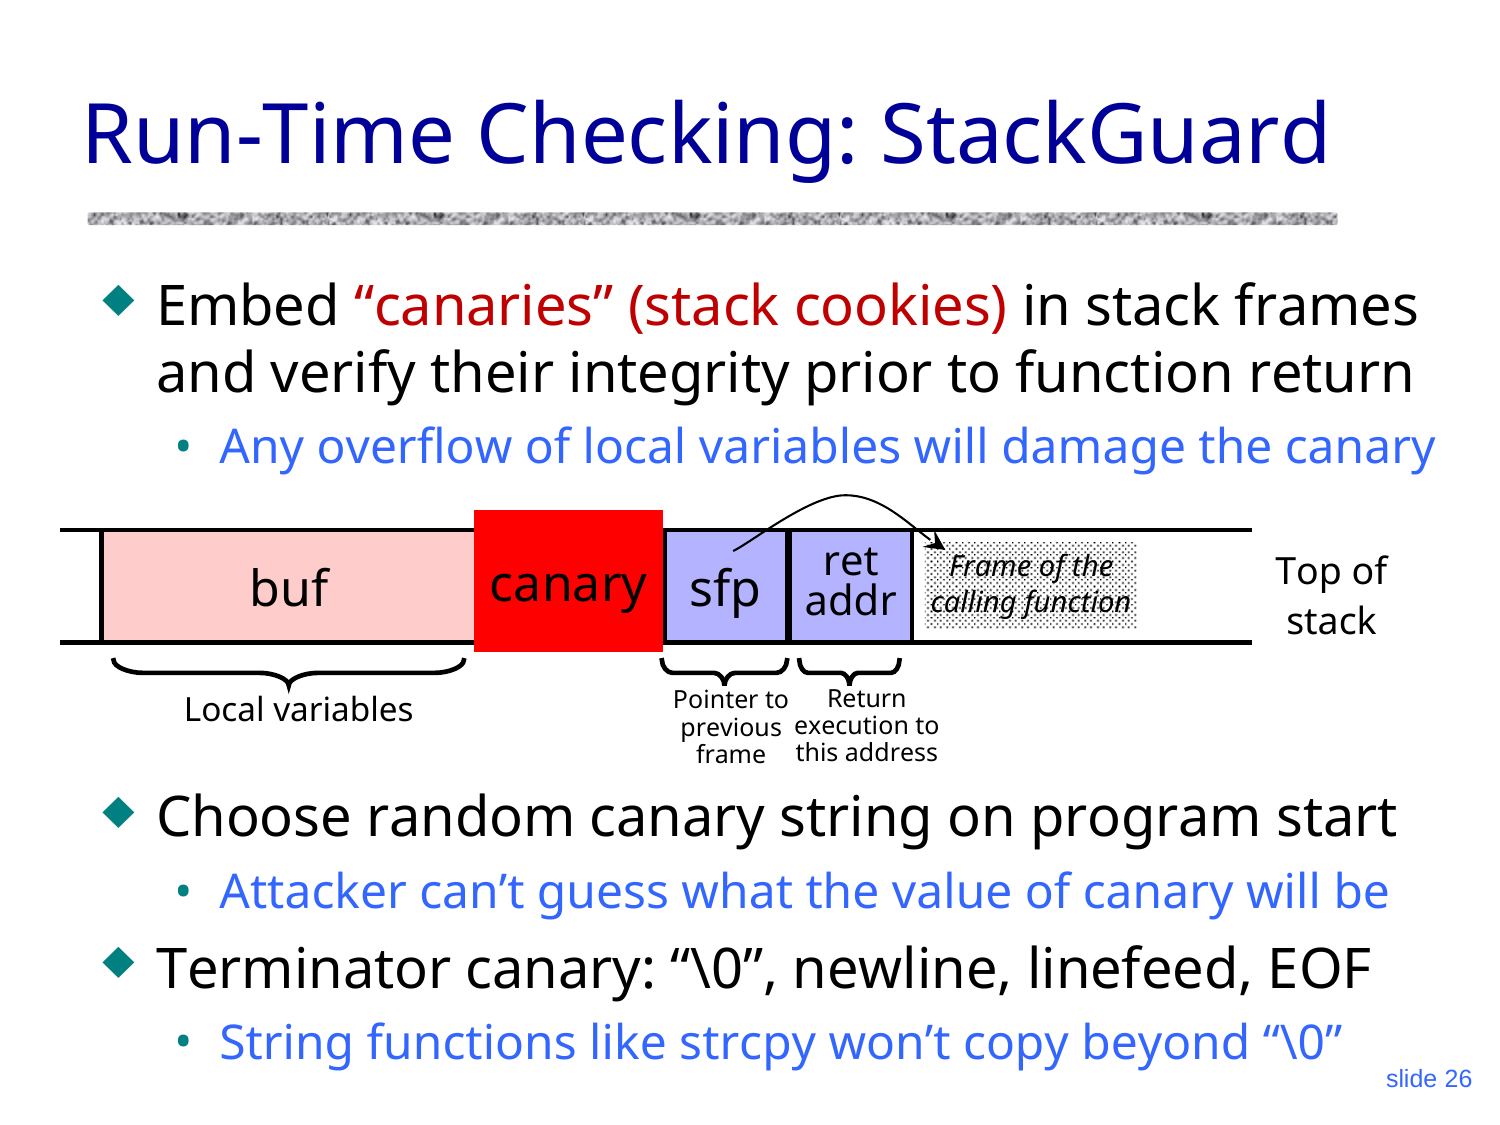

Run-Time Checking: StackGuard
# Embed “canaries” (stack cookies) in stack frames and verify their integrity prior to function return
Any overflow of local variables will damage the canary
Choose random canary string on program start
Attacker can’t guess what the value of canary will be
Terminator canary: “\0”, newline, linefeed, EOF
String functions like strcpy won’t copy beyond “\0”
canary
buf
sfp
ret
addr
Frame of the
calling function
Top of
stack
Return
execution to
this address
Pointer to
previous
frame
Local variables
slide